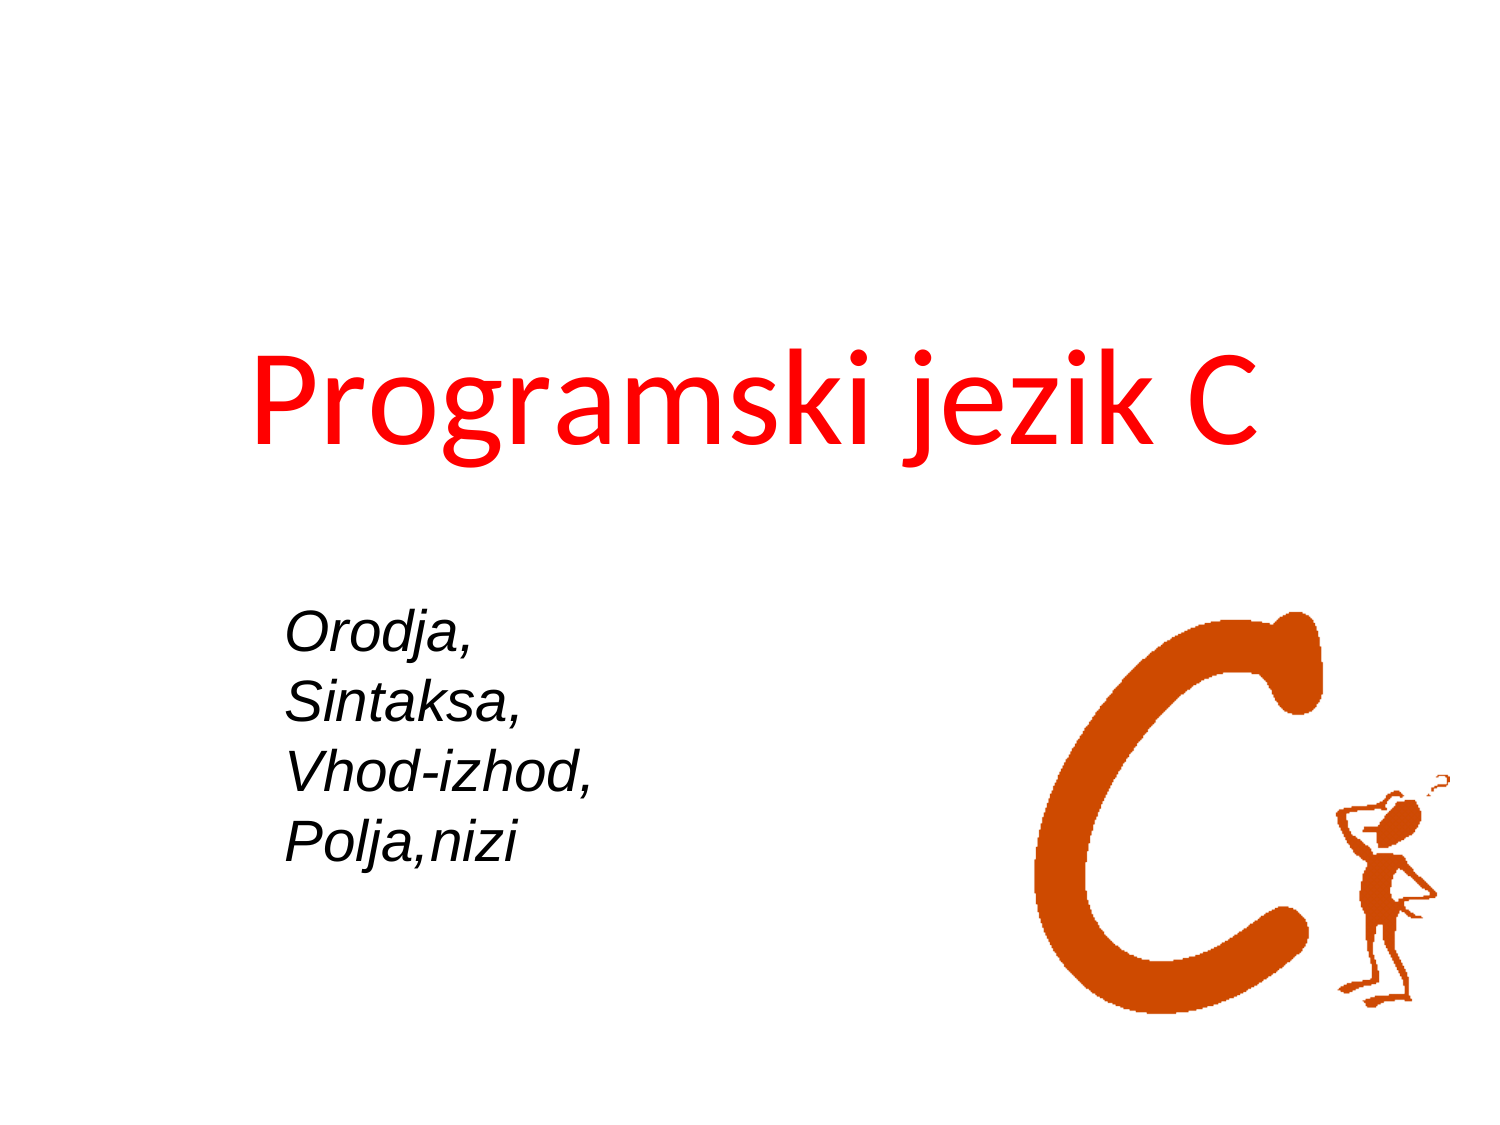

# Programski jezik C
Orodja,
Sintaksa,
Vhod-izhod,
Polja,nizi